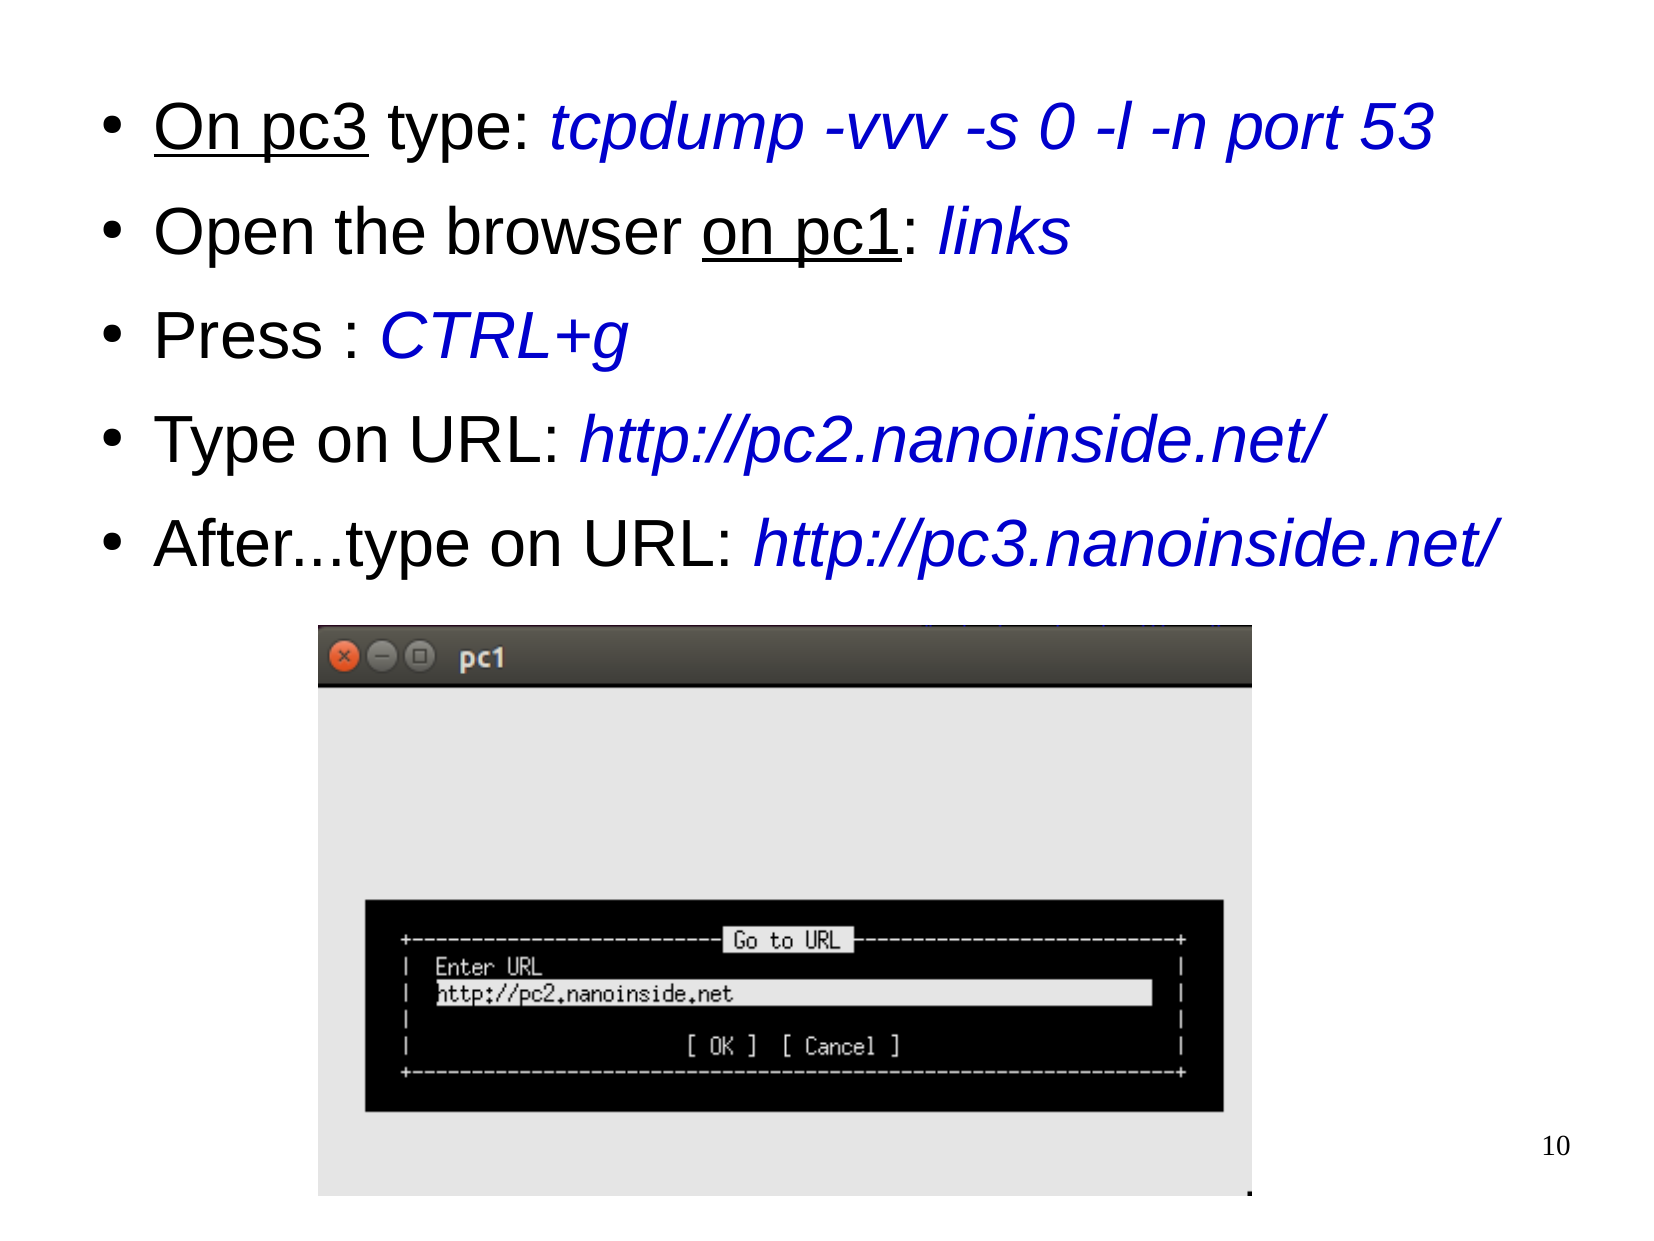

# On pc3 type: tcpdump -vvv -s 0 -l -n port 53
Open the browser on pc1: links
Press : CTRL+g
Type on URL: http://pc2.nanoinside.net/
After...type on URL: http://pc3.nanoinside.net/
Kaminsky Attack-Network security
10